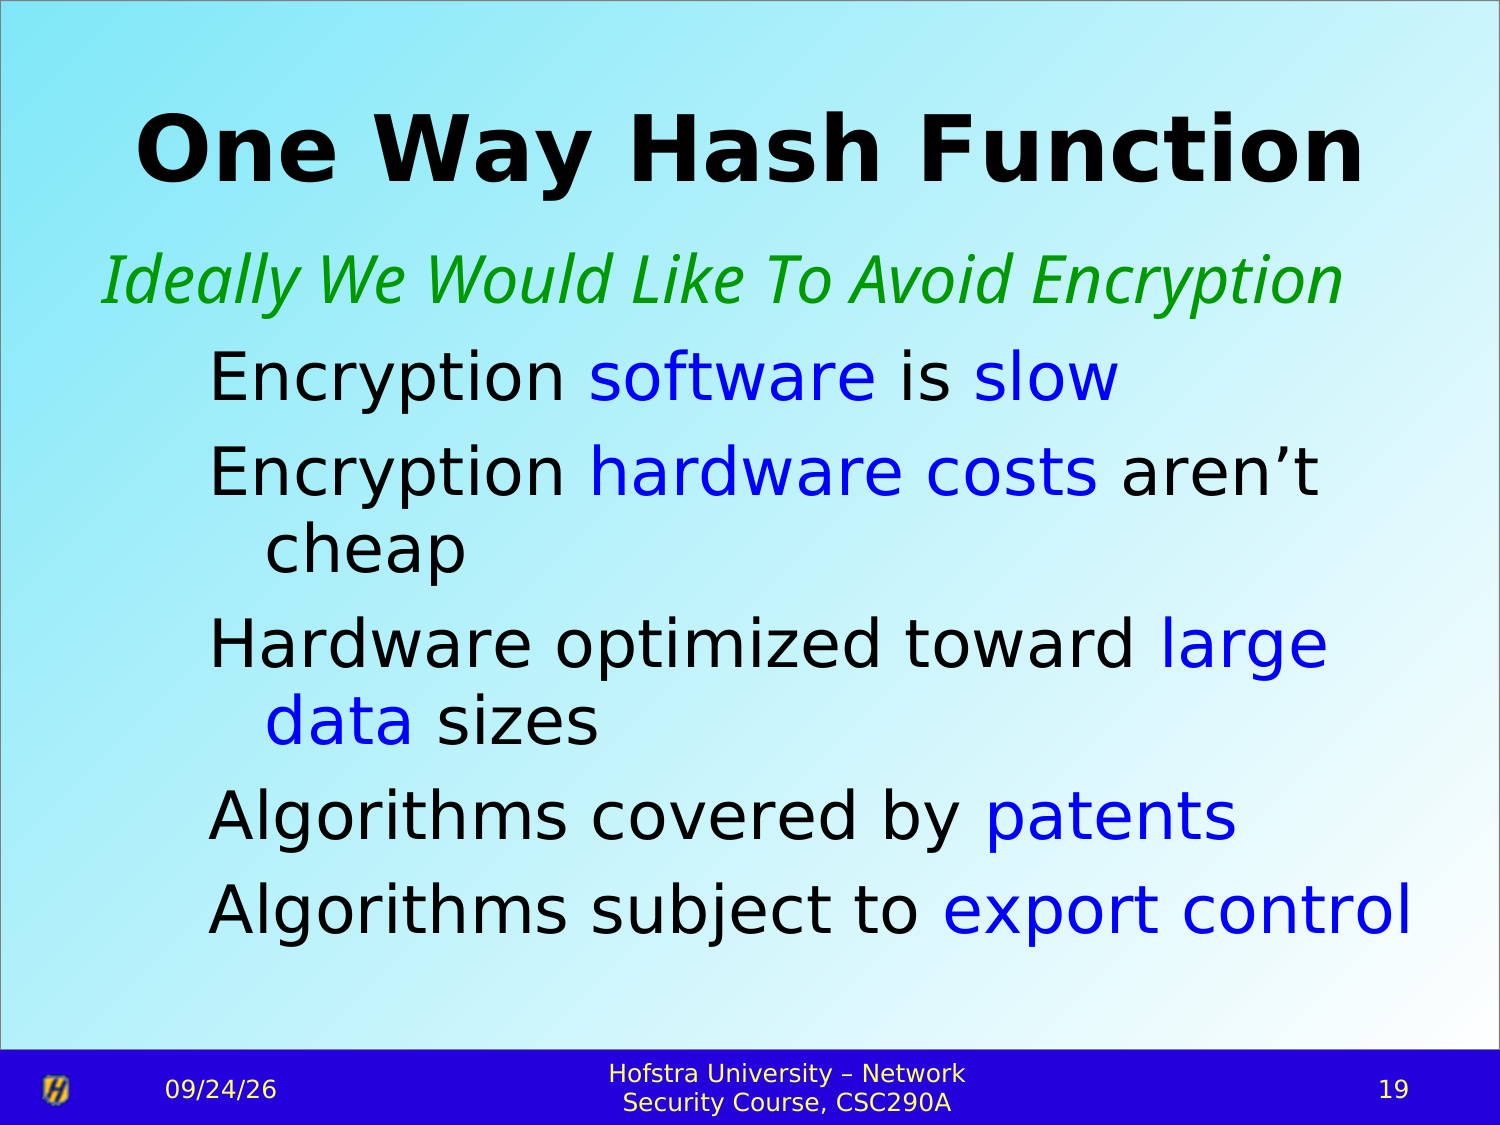

# One Way Hash Function
Ideally We Would Like To Avoid Encryption
Encryption software is slow
Encryption hardware costs aren’t cheap
Hardware optimized toward large data sizes
Algorithms covered by patents
Algorithms subject to export control
19